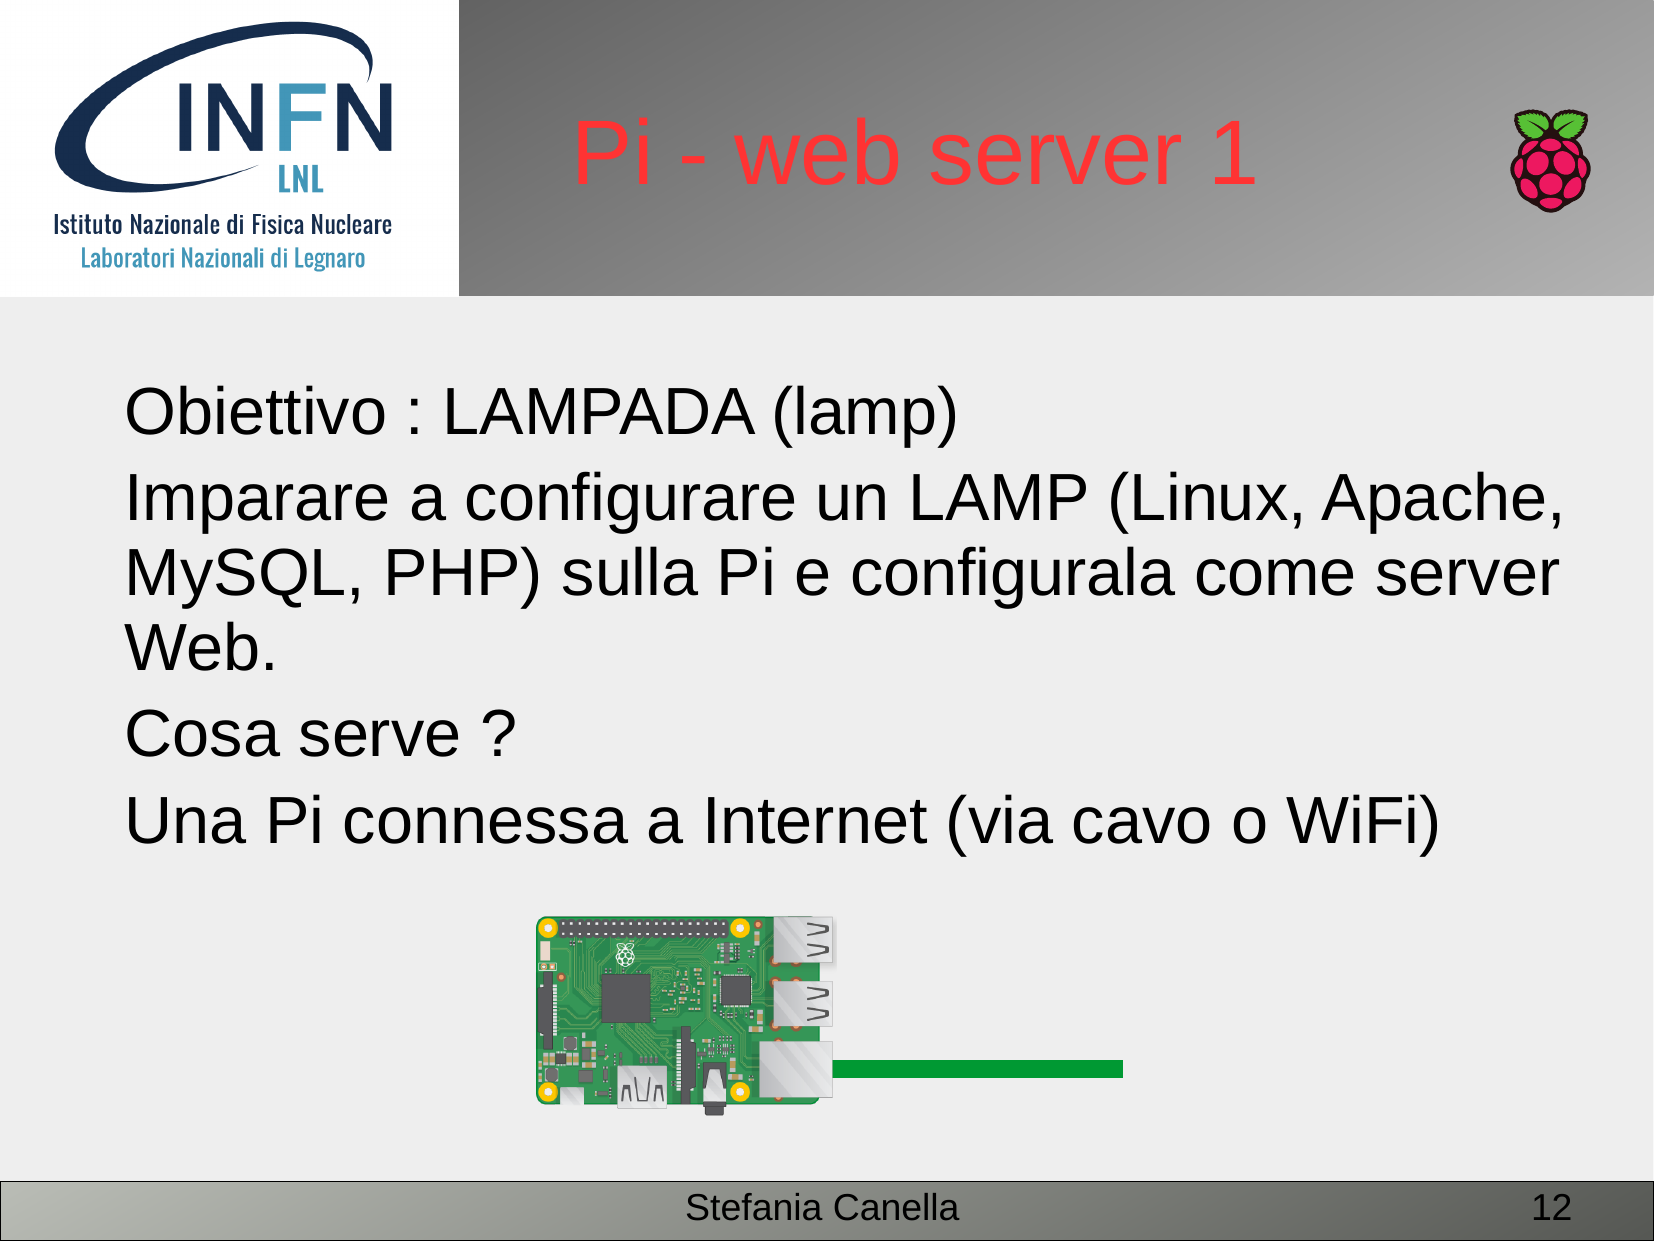

# Pi - web server 1
Obiettivo : LAMPADA (lamp)
Imparare a configurare un LAMP (Linux, Apache, MySQL, PHP) sulla Pi e configurala come server Web.
Cosa serve ?
Una Pi connessa a Internet (via cavo o WiFi)
Stefania Canella